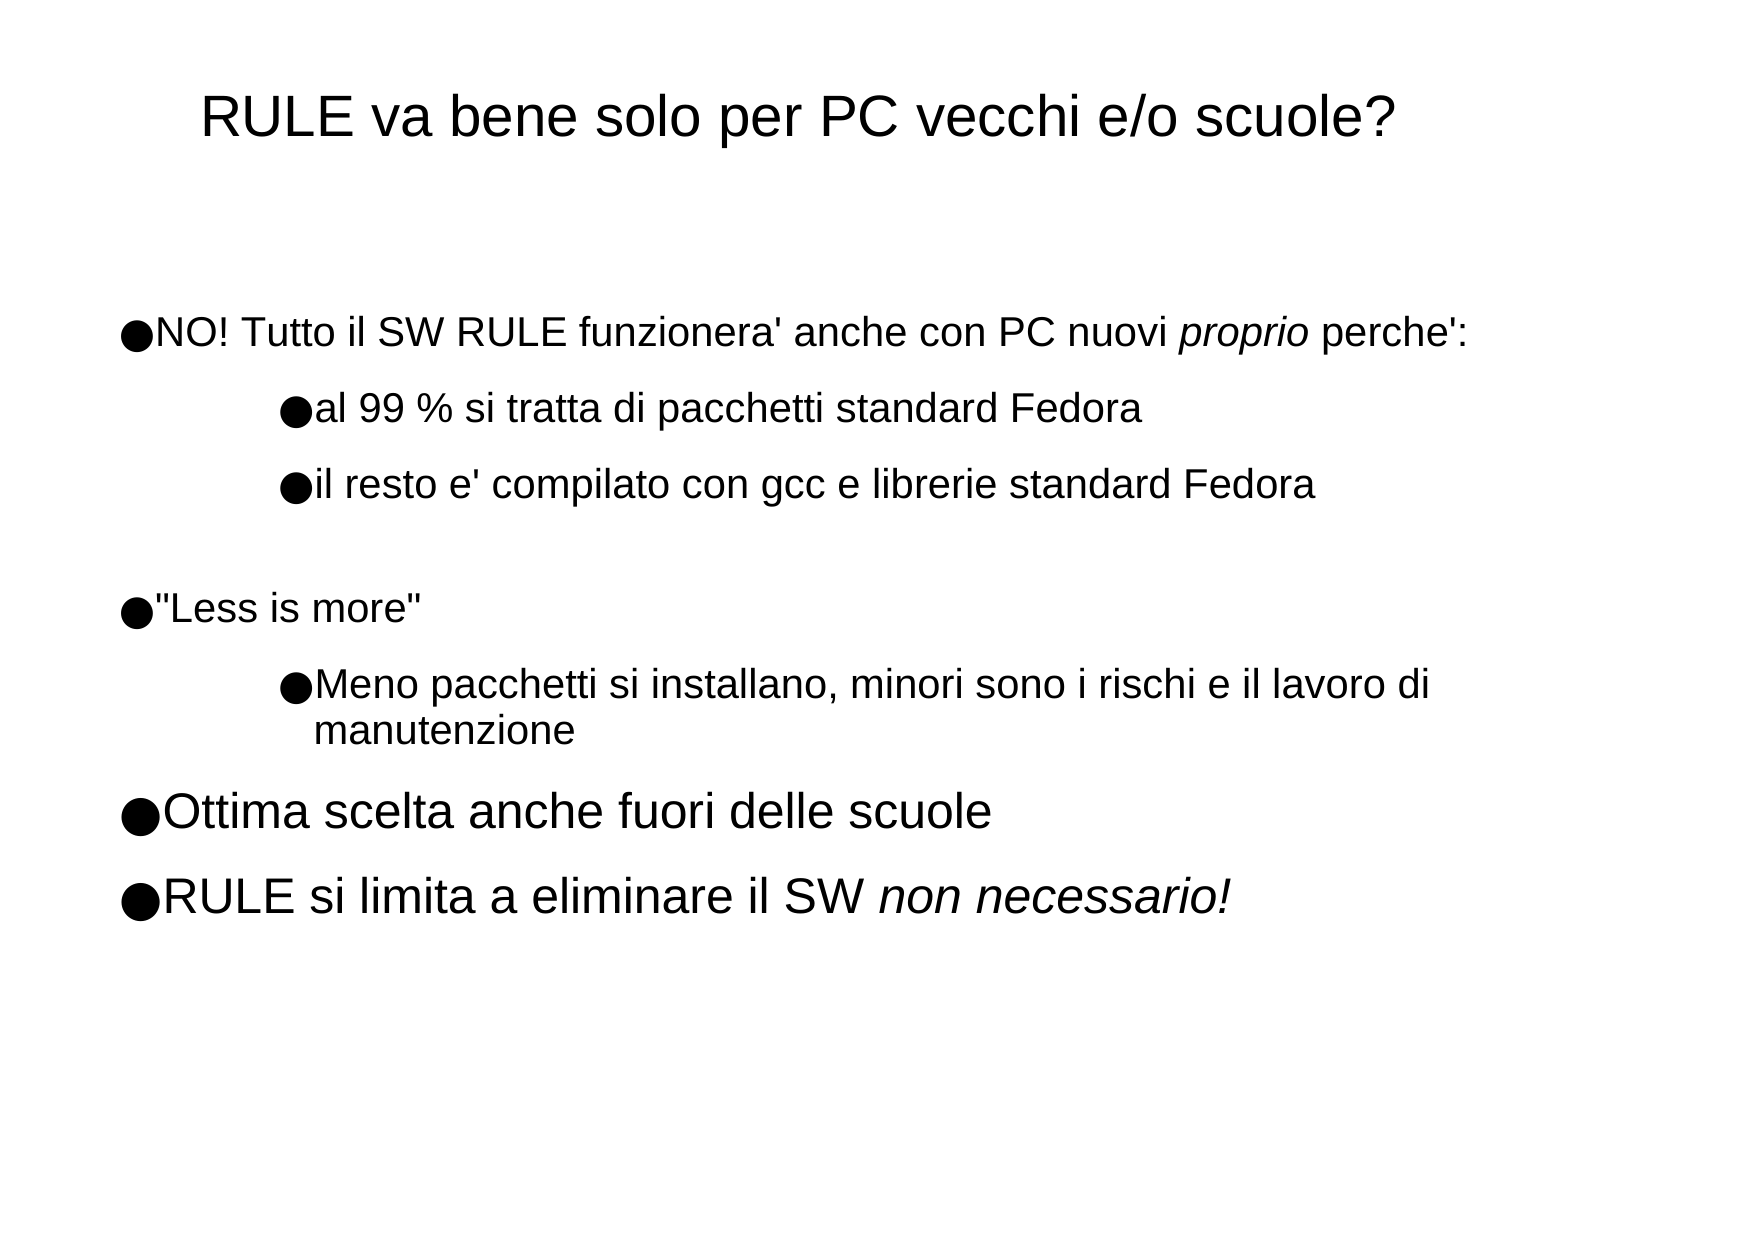

RULE va bene solo per PC vecchi e/o scuole?
NO! Tutto il SW RULE funzionera' anche con PC nuovi proprio perche':
al 99 % si tratta di pacchetti standard Fedora
il resto e' compilato con gcc e librerie standard Fedora
"Less is more"
Meno pacchetti si installano, minori sono i rischi e il lavoro di manutenzione
Ottima scelta anche fuori delle scuole
RULE si limita a eliminare il SW non necessario!